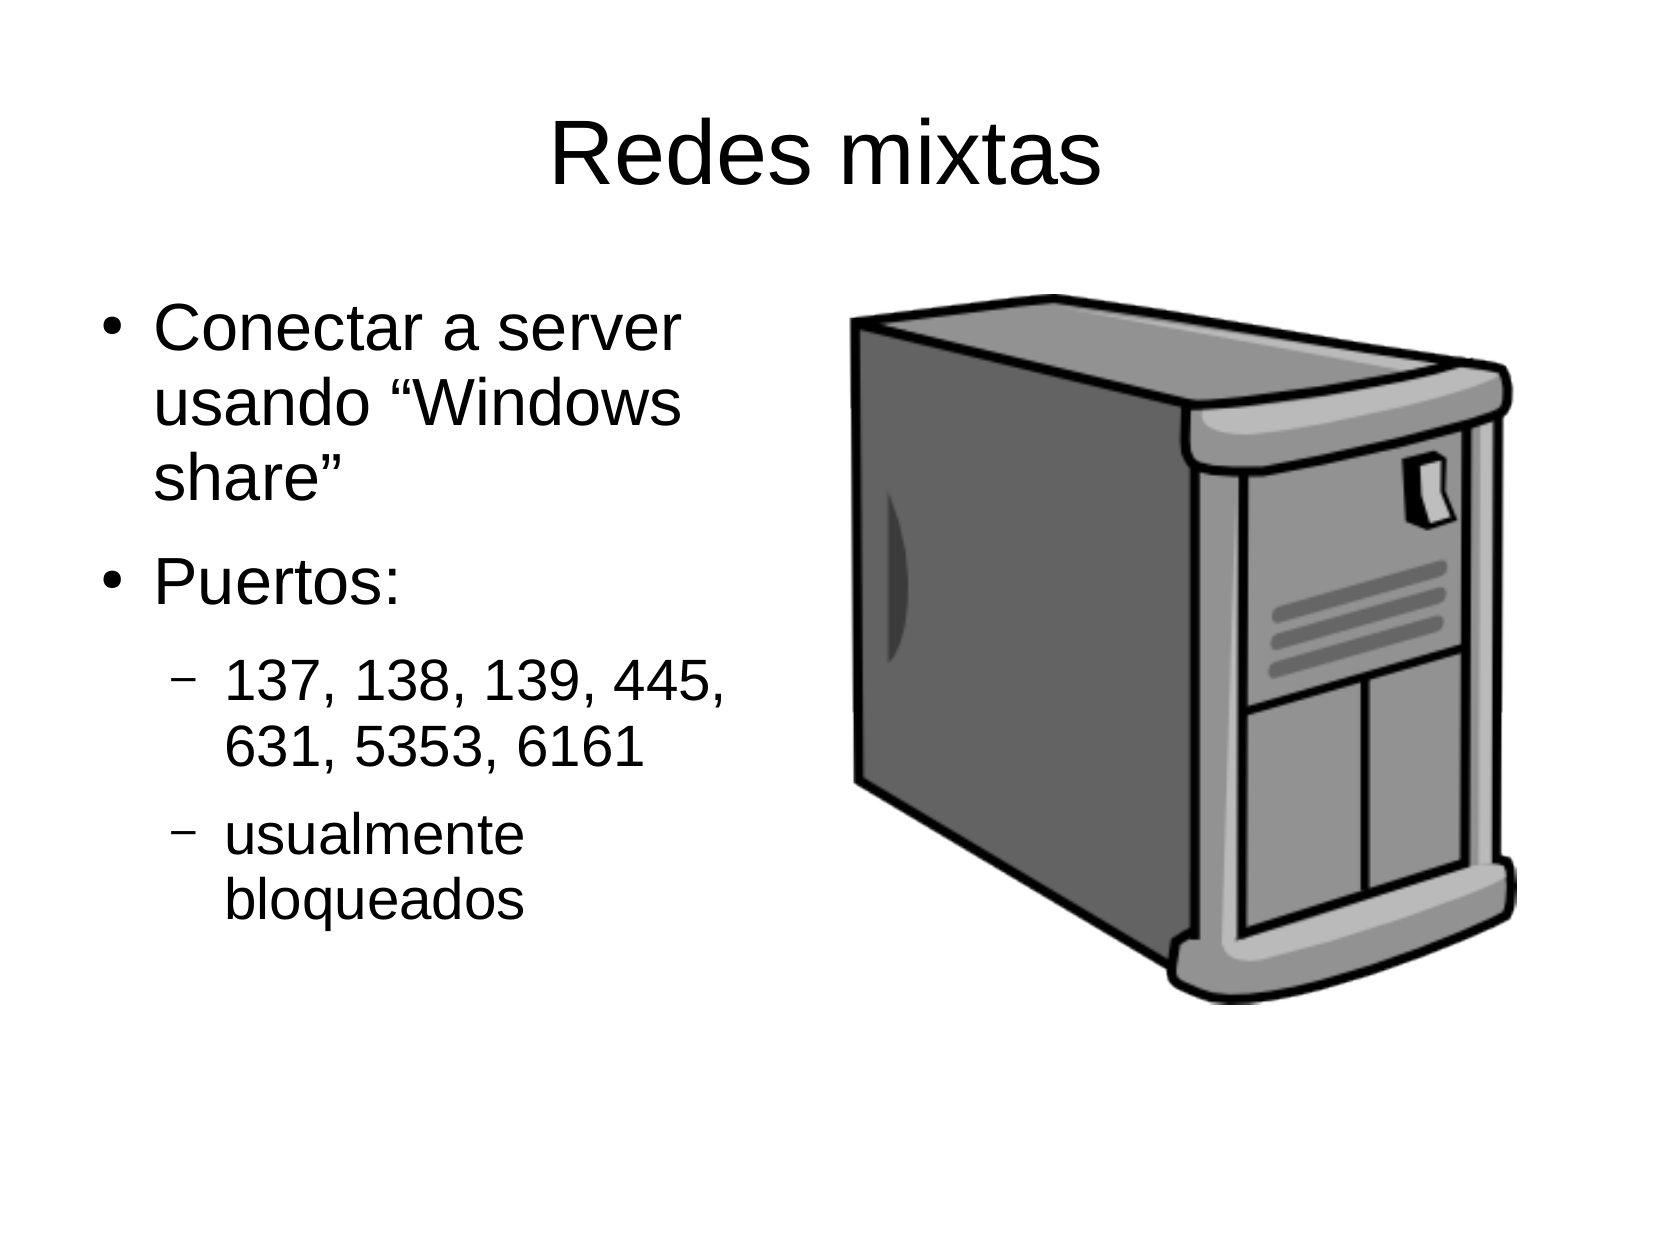

# Redes mixtas
Conectar a server usando “Windows share”
Puertos:
137, 138, 139, 445, 631, 5353, 6161
usualmente bloqueados